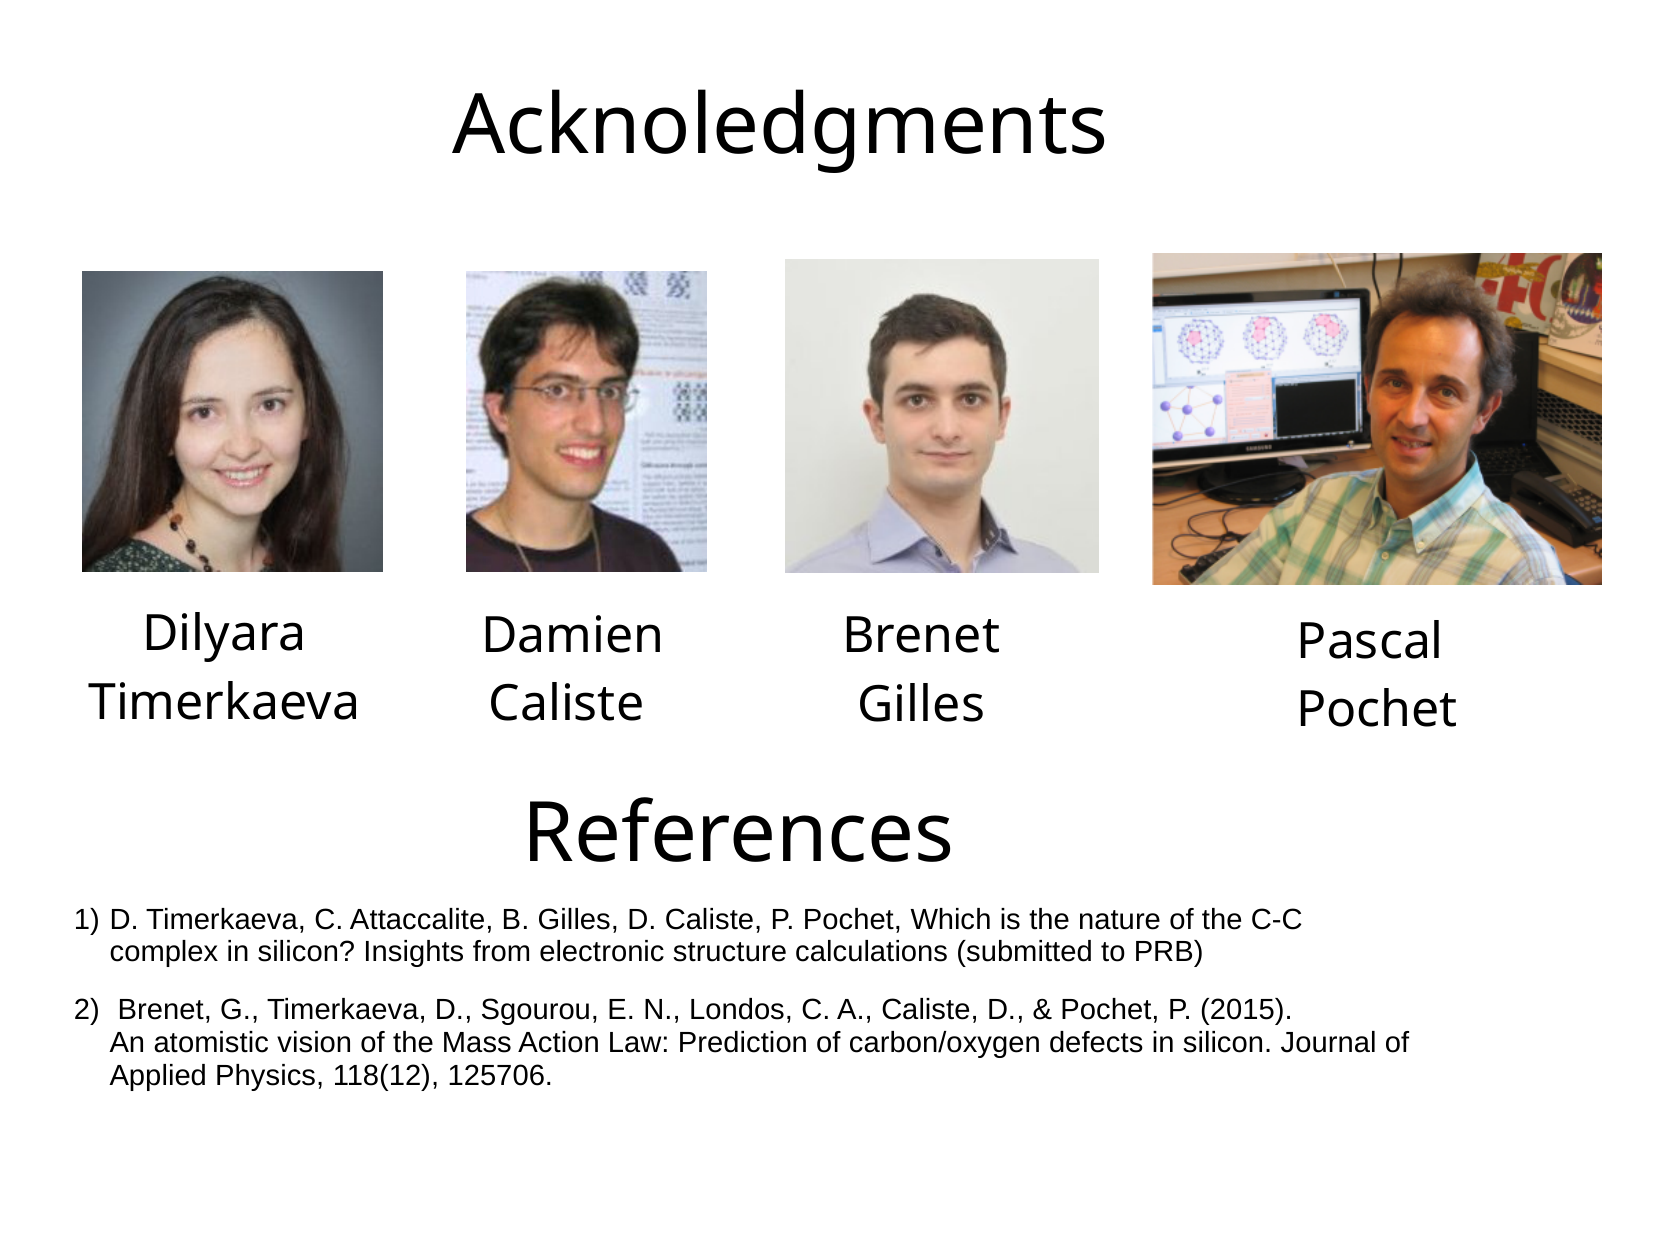

# Acknoledgments
Dilyara Timerkaeva
Damien
Caliste
Brenet
Gilles
Pascal
Pochet
References
D. Timerkaeva, C. Attaccalite, B. Gilles, D. Caliste, P. Pochet, Which is the nature of the C-C complex in silicon? Insights from electronic structure calculations (submitted to PRB)
 Brenet, G., Timerkaeva, D., Sgourou, E. N., Londos, C. A., Caliste, D., & Pochet, P. (2015).
An atomistic vision of the Mass Action Law: Prediction of carbon/oxygen defects in silicon. Journal of Applied Physics, 118(12), 125706.